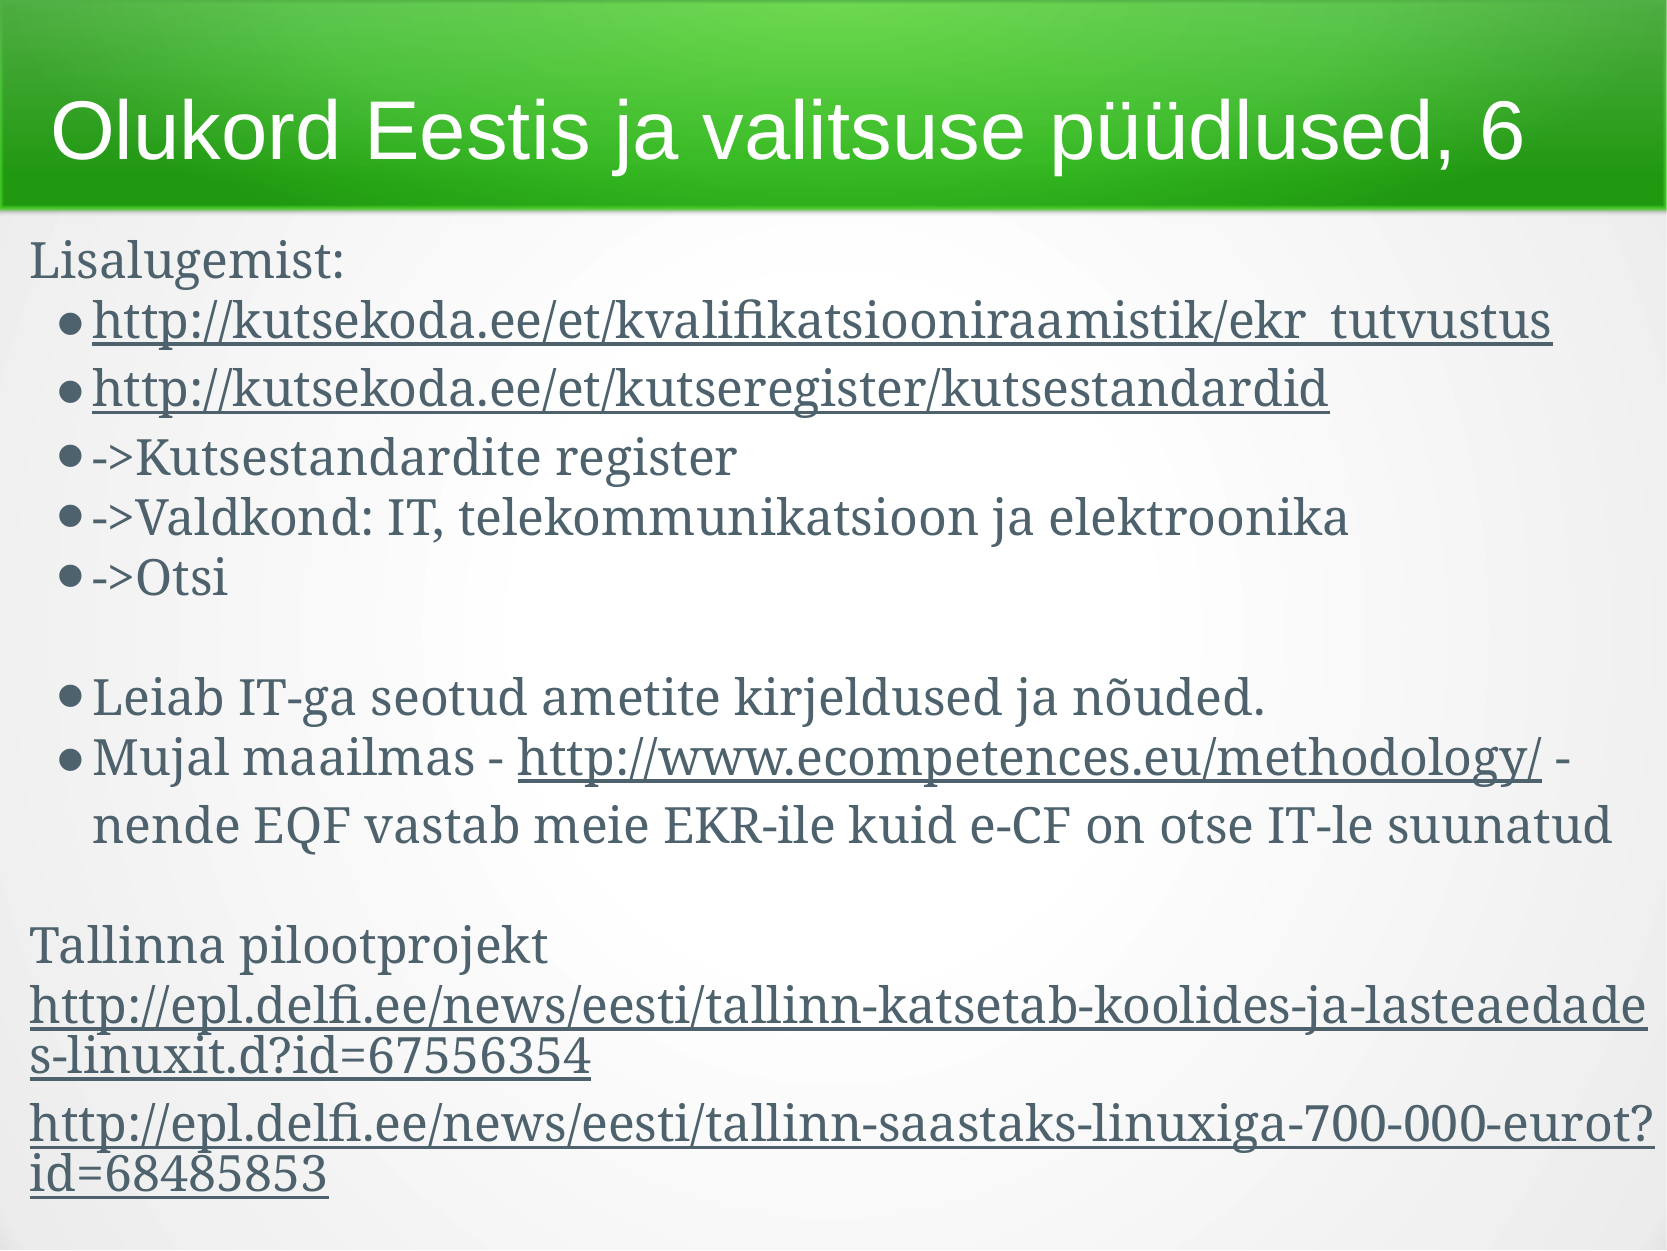

# Olukord Eestis ja valitsuse püüdlused, 6
Lisalugemist:
http://kutsekoda.ee/et/kvalifikatsiooniraamistik/ekr_tutvustus
http://kutsekoda.ee/et/kutseregister/kutsestandardid
->Kutsestandardite register
->Valdkond: IT, telekommunikatsioon ja elektroonika
->Otsi
Leiab IT-ga seotud ametite kirjeldused ja nõuded.
Mujal maailmas - http://www.ecompetences.eu/methodology/ - nende EQF vastab meie EKR-ile kuid e-CF on otse IT-le suunatud
Tallinna pilootprojekt
http://epl.delfi.ee/news/eesti/tallinn-katsetab-koolides-ja-lasteaedades-linuxit.d?id=67556354
http://epl.delfi.ee/news/eesti/tallinn-saastaks-linuxiga-700-000-eurot?id=68485853